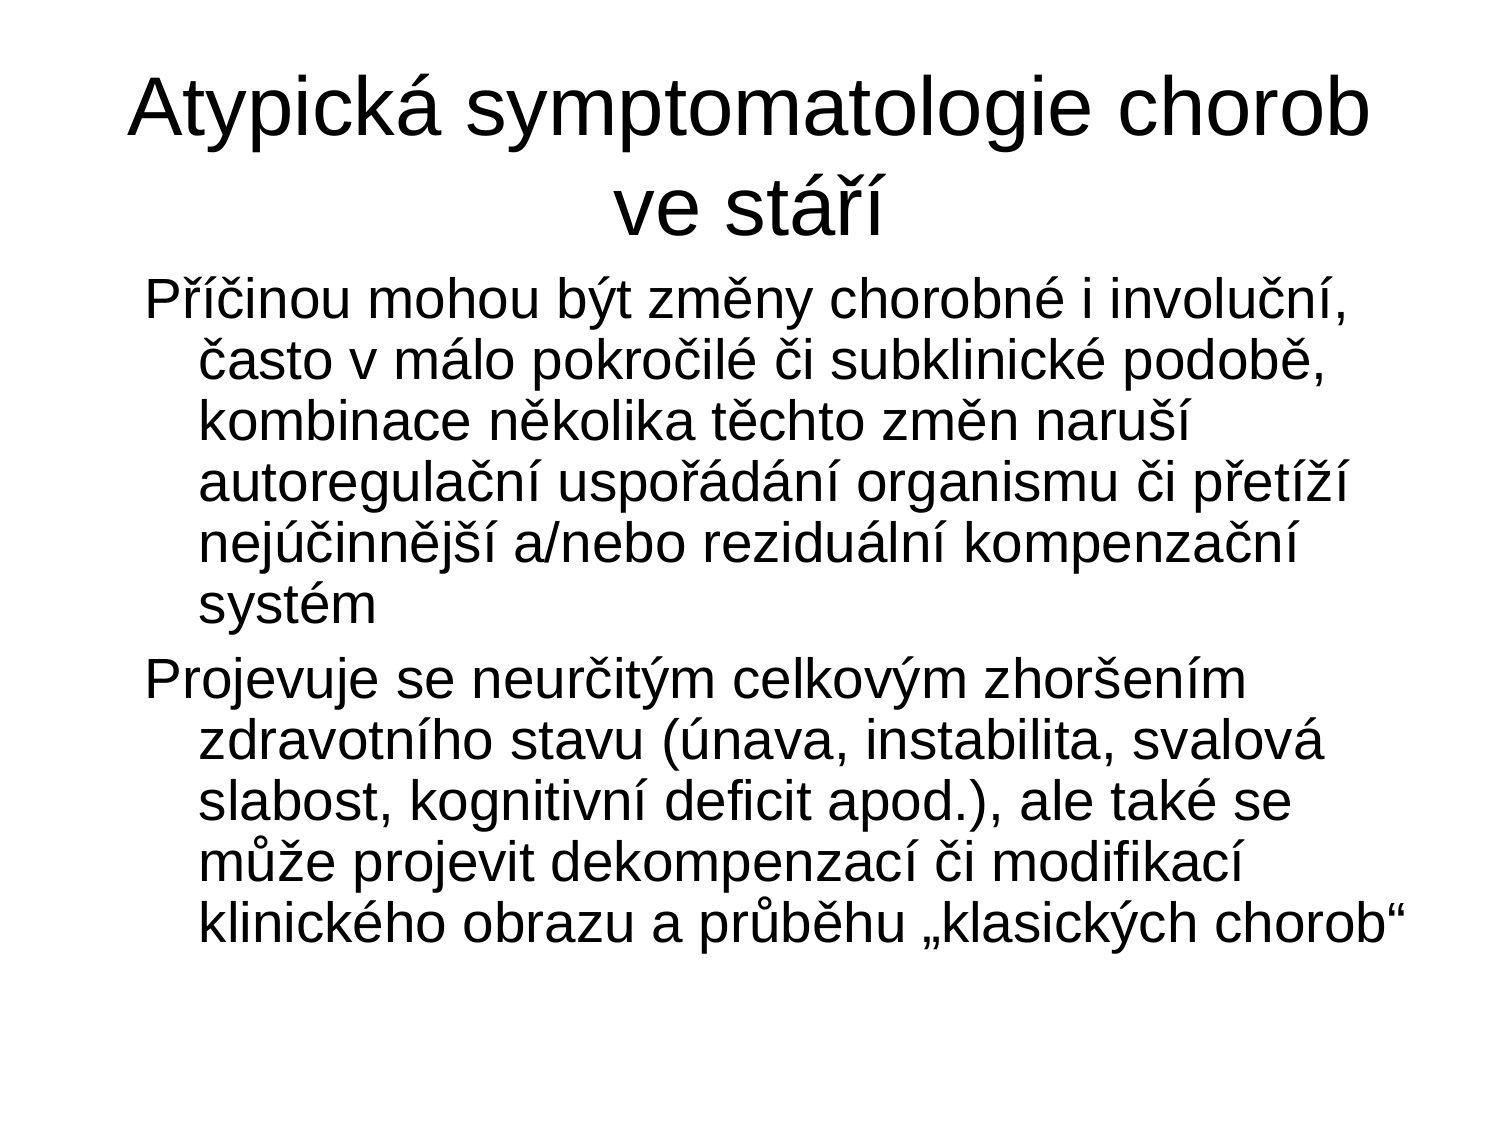

# Atypická symptomatologie chorob ve stáří
Příčinou mohou být změny chorobné i involuční, často v málo pokročilé či subklinické podobě, kombinace několika těchto změn naruší autoregulační uspořádání organismu či přetíží nejúčinnější a/nebo reziduální kompenzační systém
Projevuje se neurčitým celkovým zhoršením zdravotního stavu (únava, instabilita, svalová slabost, kognitivní deficit apod.), ale také se může projevit dekompenzací či modifikací klinického obrazu a průběhu „klasických chorob“